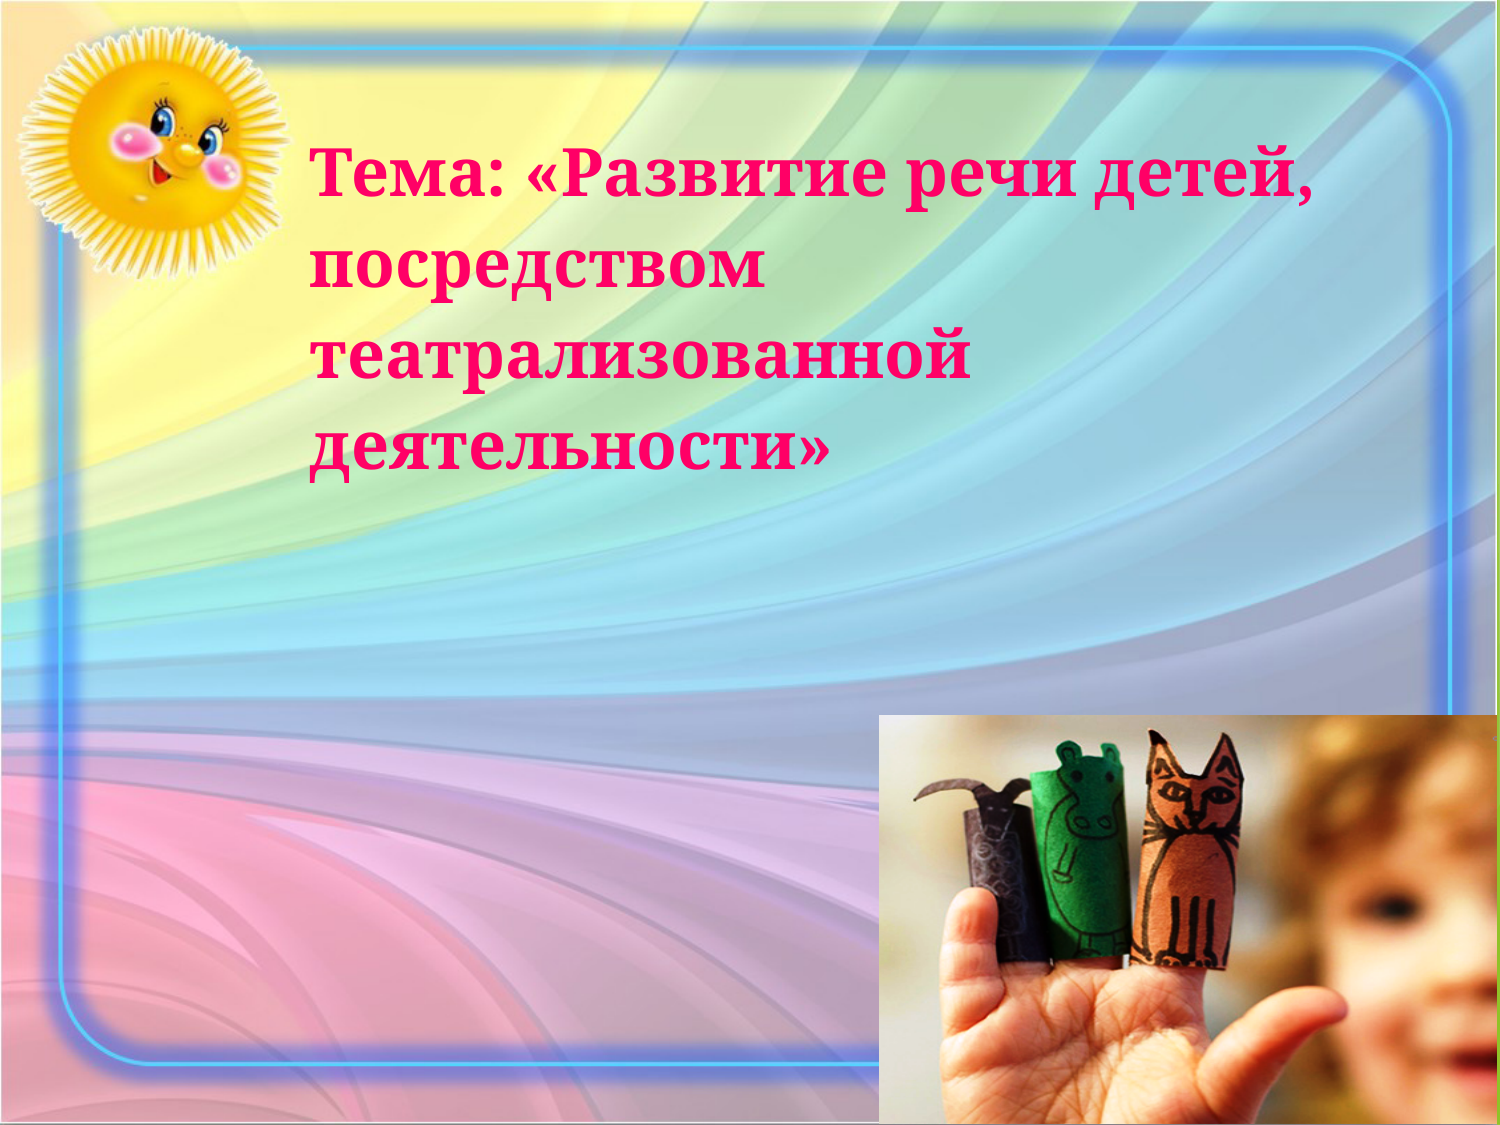

Тема: «Развитие речи детей, посредством театрализованной деятельности»